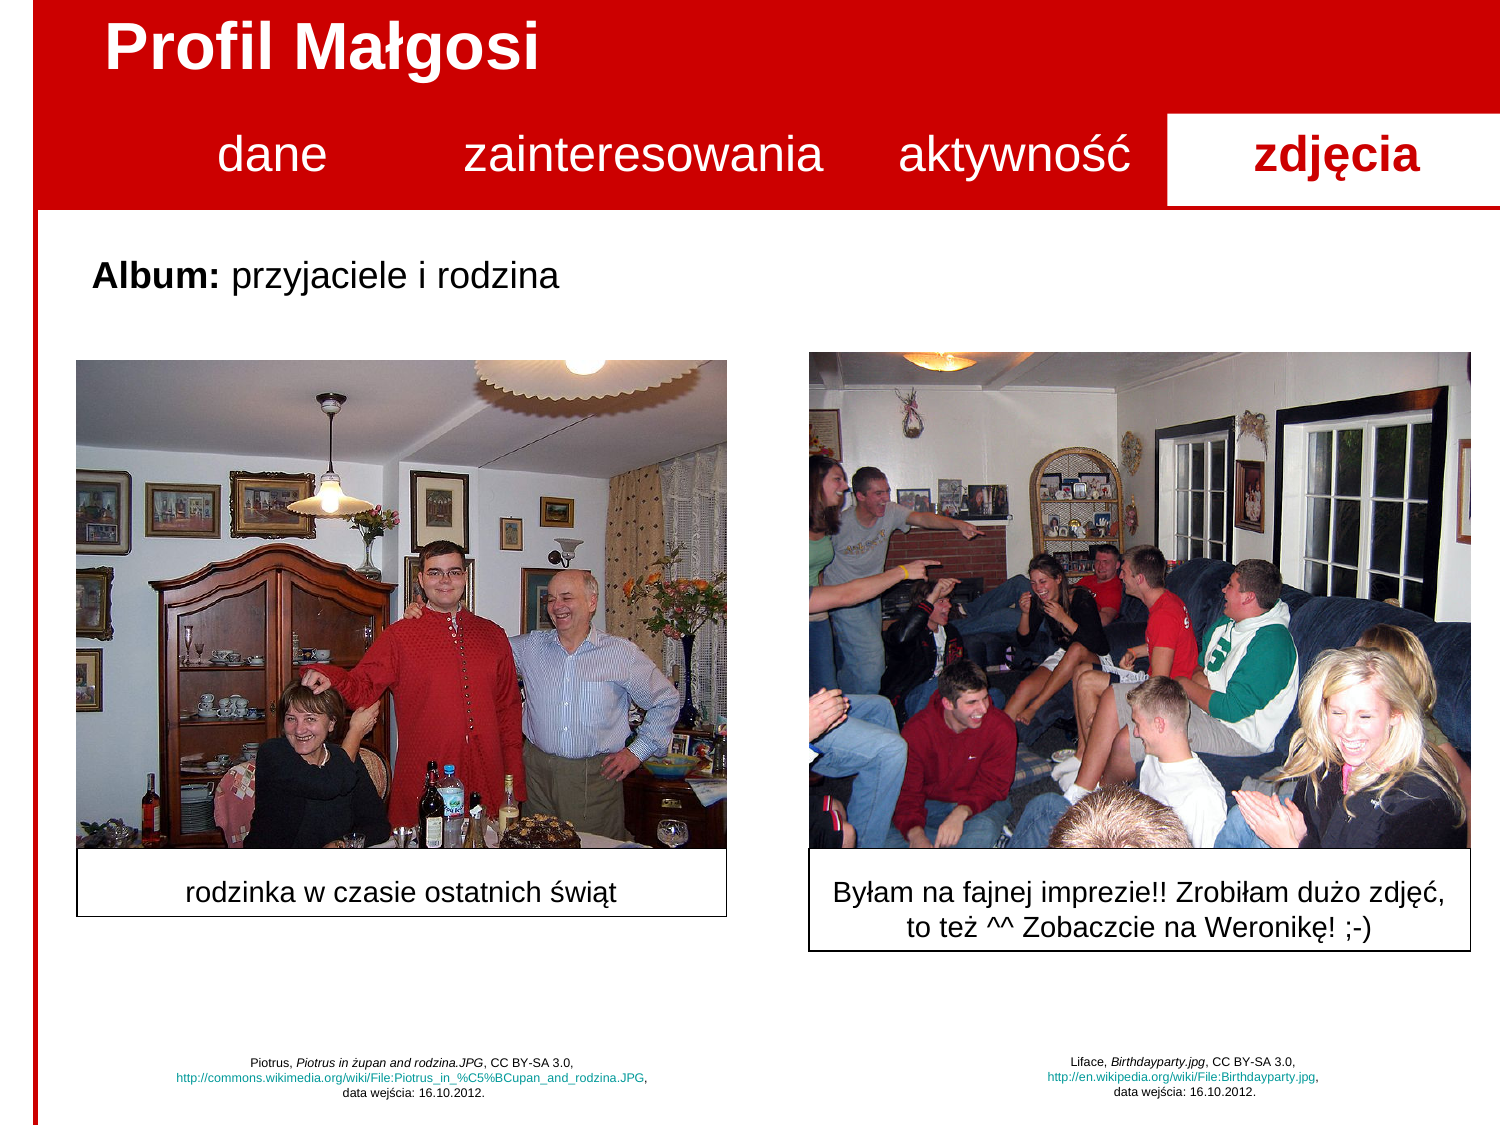

Profil Michała
	Profil Małgosi
dane
zdjęcia
zainteresowania
aktywność
Album: przyjaciele i rodzina
rodzinka w czasie ostatnich świąt
Byłam na fajnej imprezie!! Zrobiłam dużo zdjęć, to też ^^ Zobaczcie na Weronikę! ;-)
	Liface, Birthdayparty.jpg, CC BY-SA 3.0,
http://en.wikipedia.org/wiki/File:Birthdayparty.jpg,
data wejścia: 16.10.2012.
Piotrus, Piotrus in żupan and rodzina.JPG, CC BY-SA 3.0,
http://commons.wikimedia.org/wiki/File:Piotrus_in_%C5%BCupan_and_rodzina.JPG,
data wejścia: 16.10.2012.